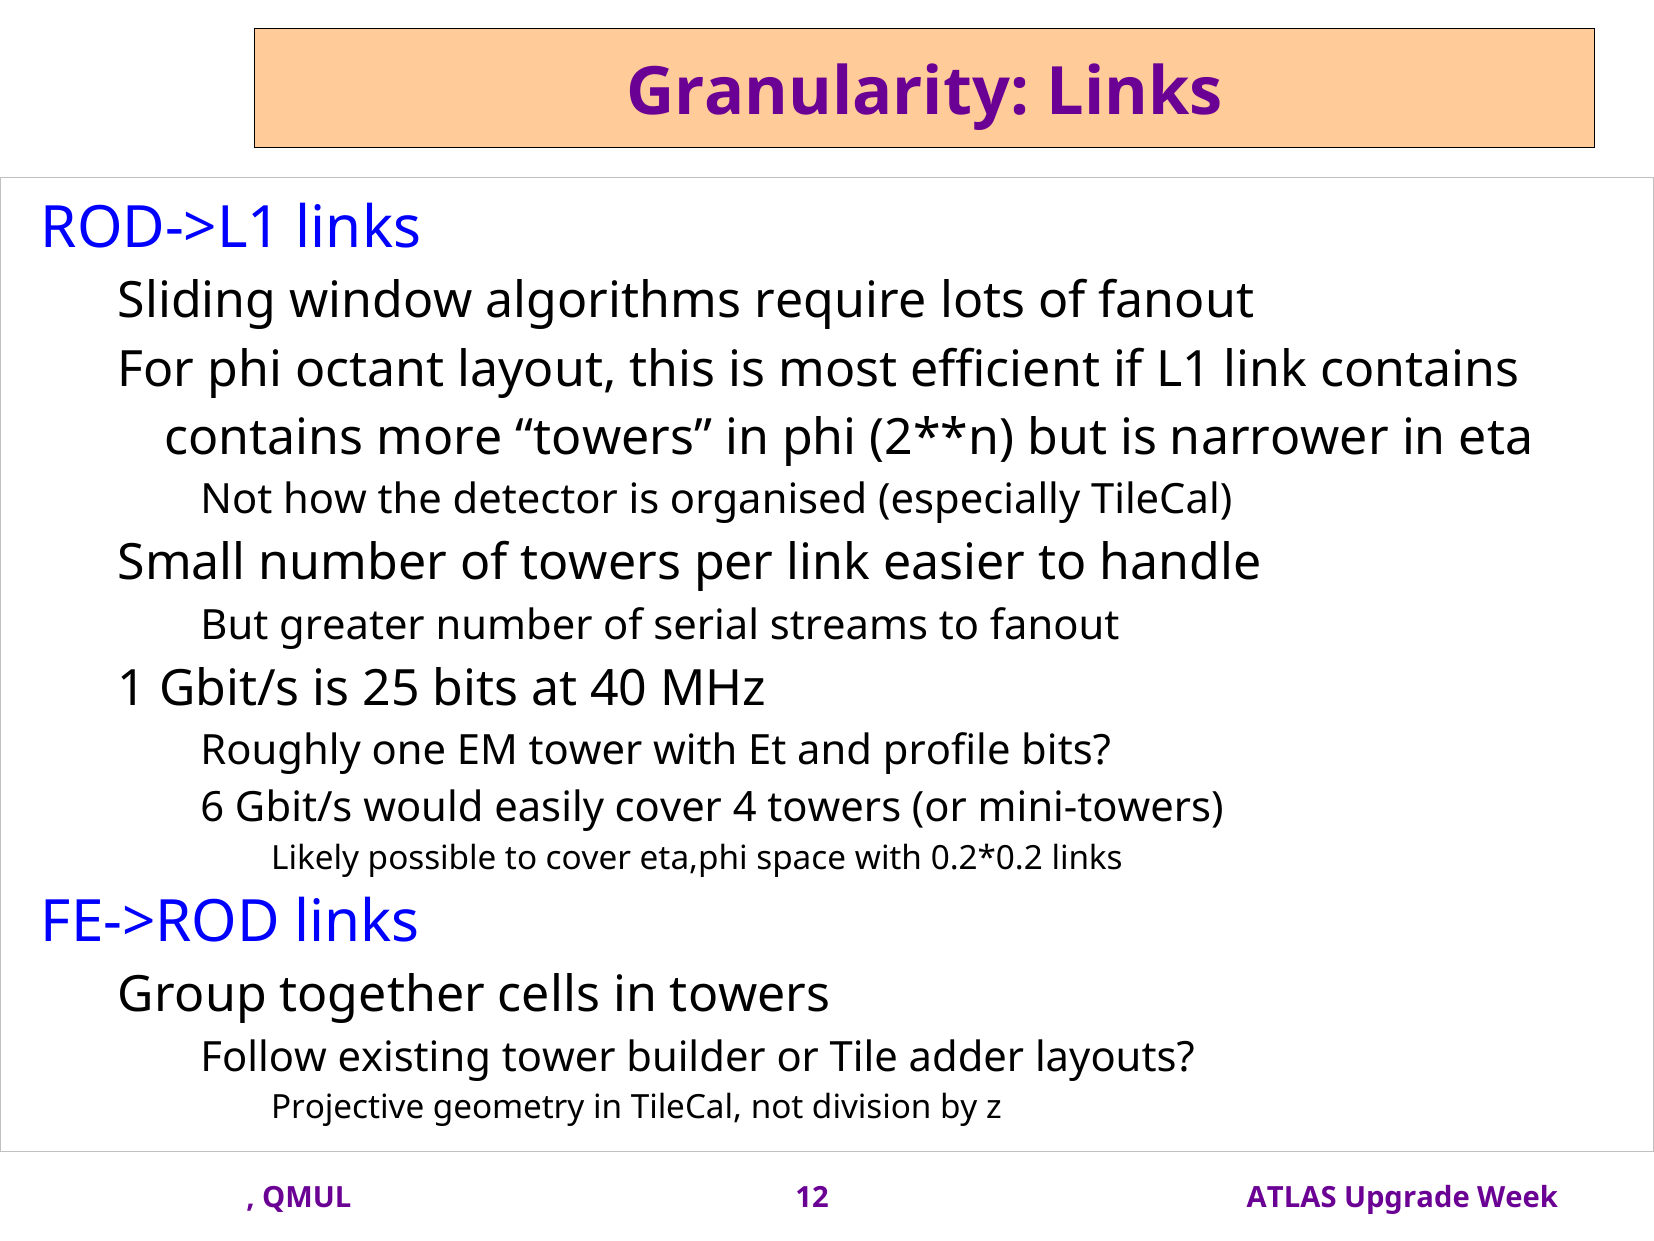

# Granularity: Links
ROD->L1 links
Sliding window algorithms require lots of fanout
For phi octant layout, this is most efficient if L1 link contains contains more “towers” in phi (2**n) but is narrower in eta
Not how the detector is organised (especially TileCal)
Small number of towers per link easier to handle
But greater number of serial streams to fanout
1 Gbit/s is 25 bits at 40 MHz
Roughly one EM tower with Et and profile bits?
6 Gbit/s would easily cover 4 towers (or mini-towers)
Likely possible to cover eta,phi space with 0.2*0.2 links
FE->ROD links
Group together cells in towers
Follow existing tower builder or Tile adder layouts?
Projective geometry in TileCal, not division by z